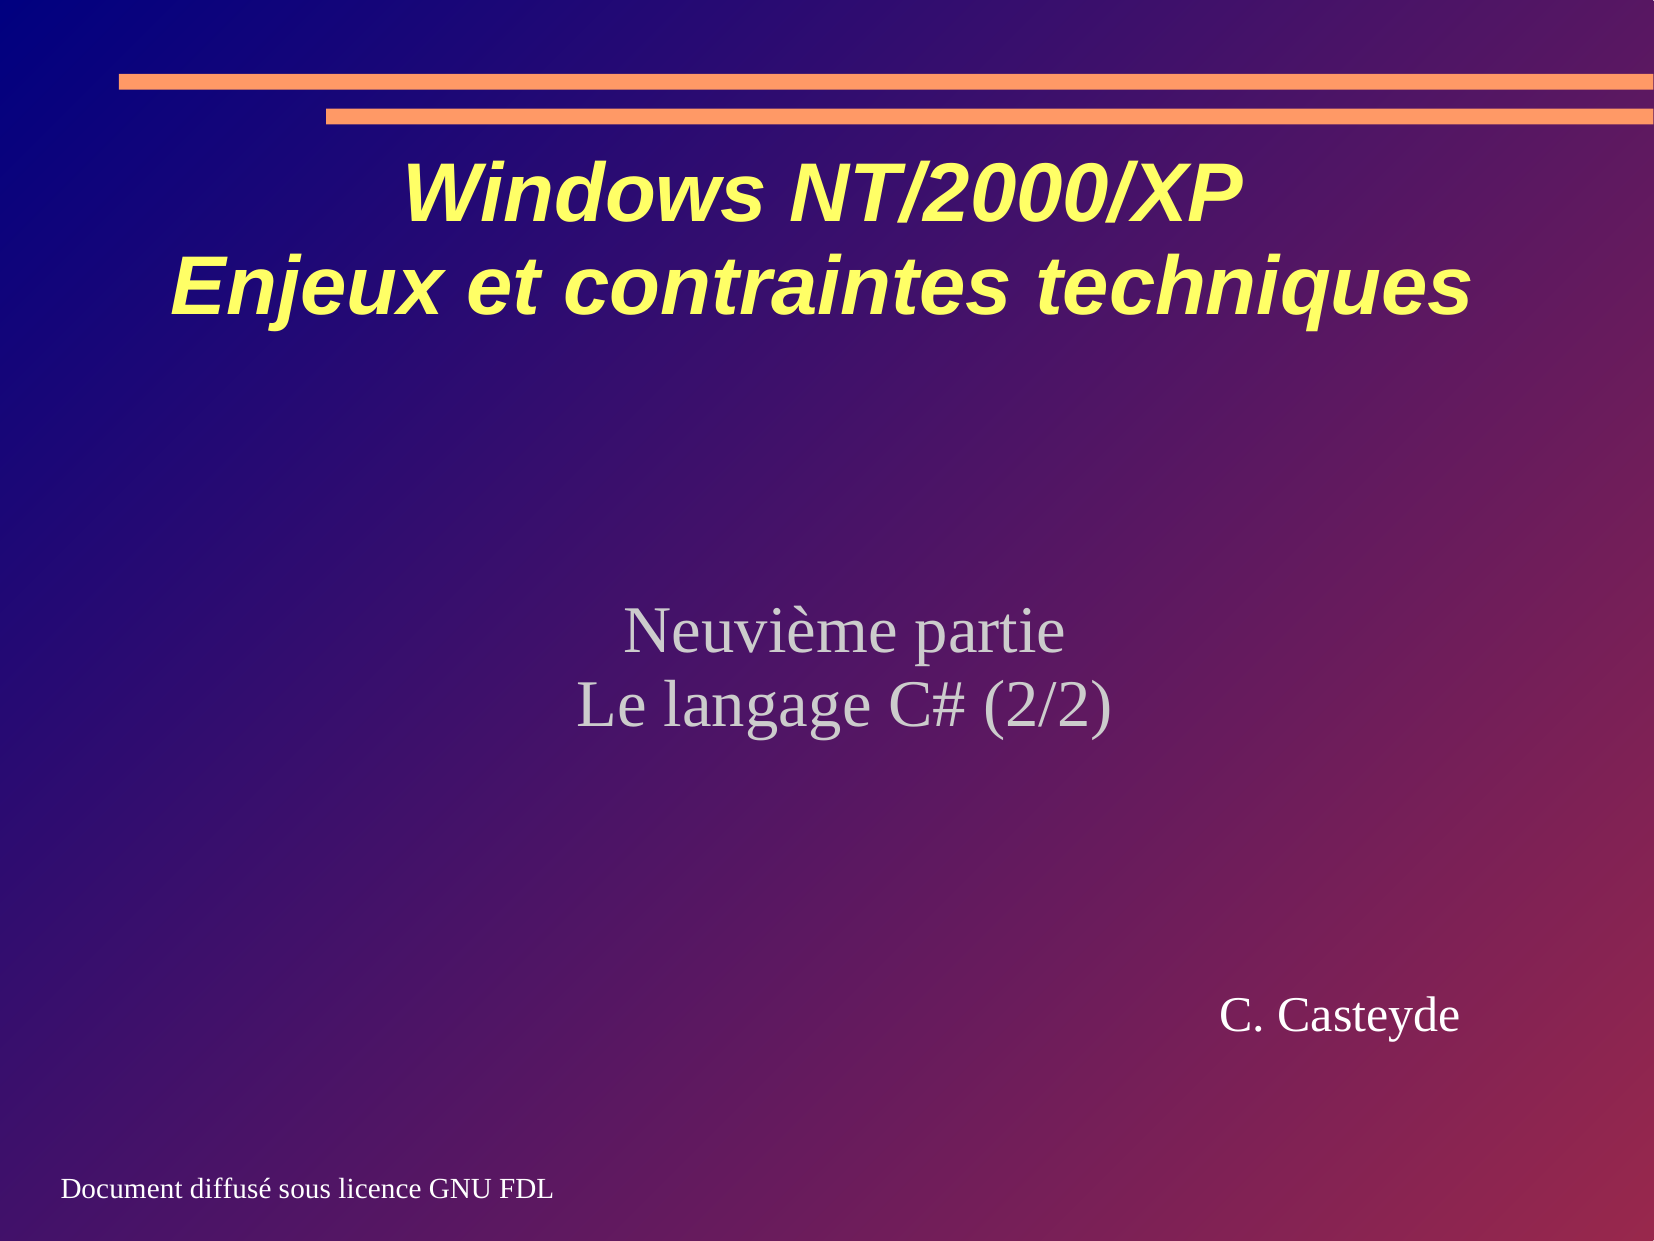

# Windows NT/2000/XP Enjeux et contraintes techniques
Neuvième partie
Le langage C# (2/2)
C. Casteyde
Document diffusé sous licence GNU FDL